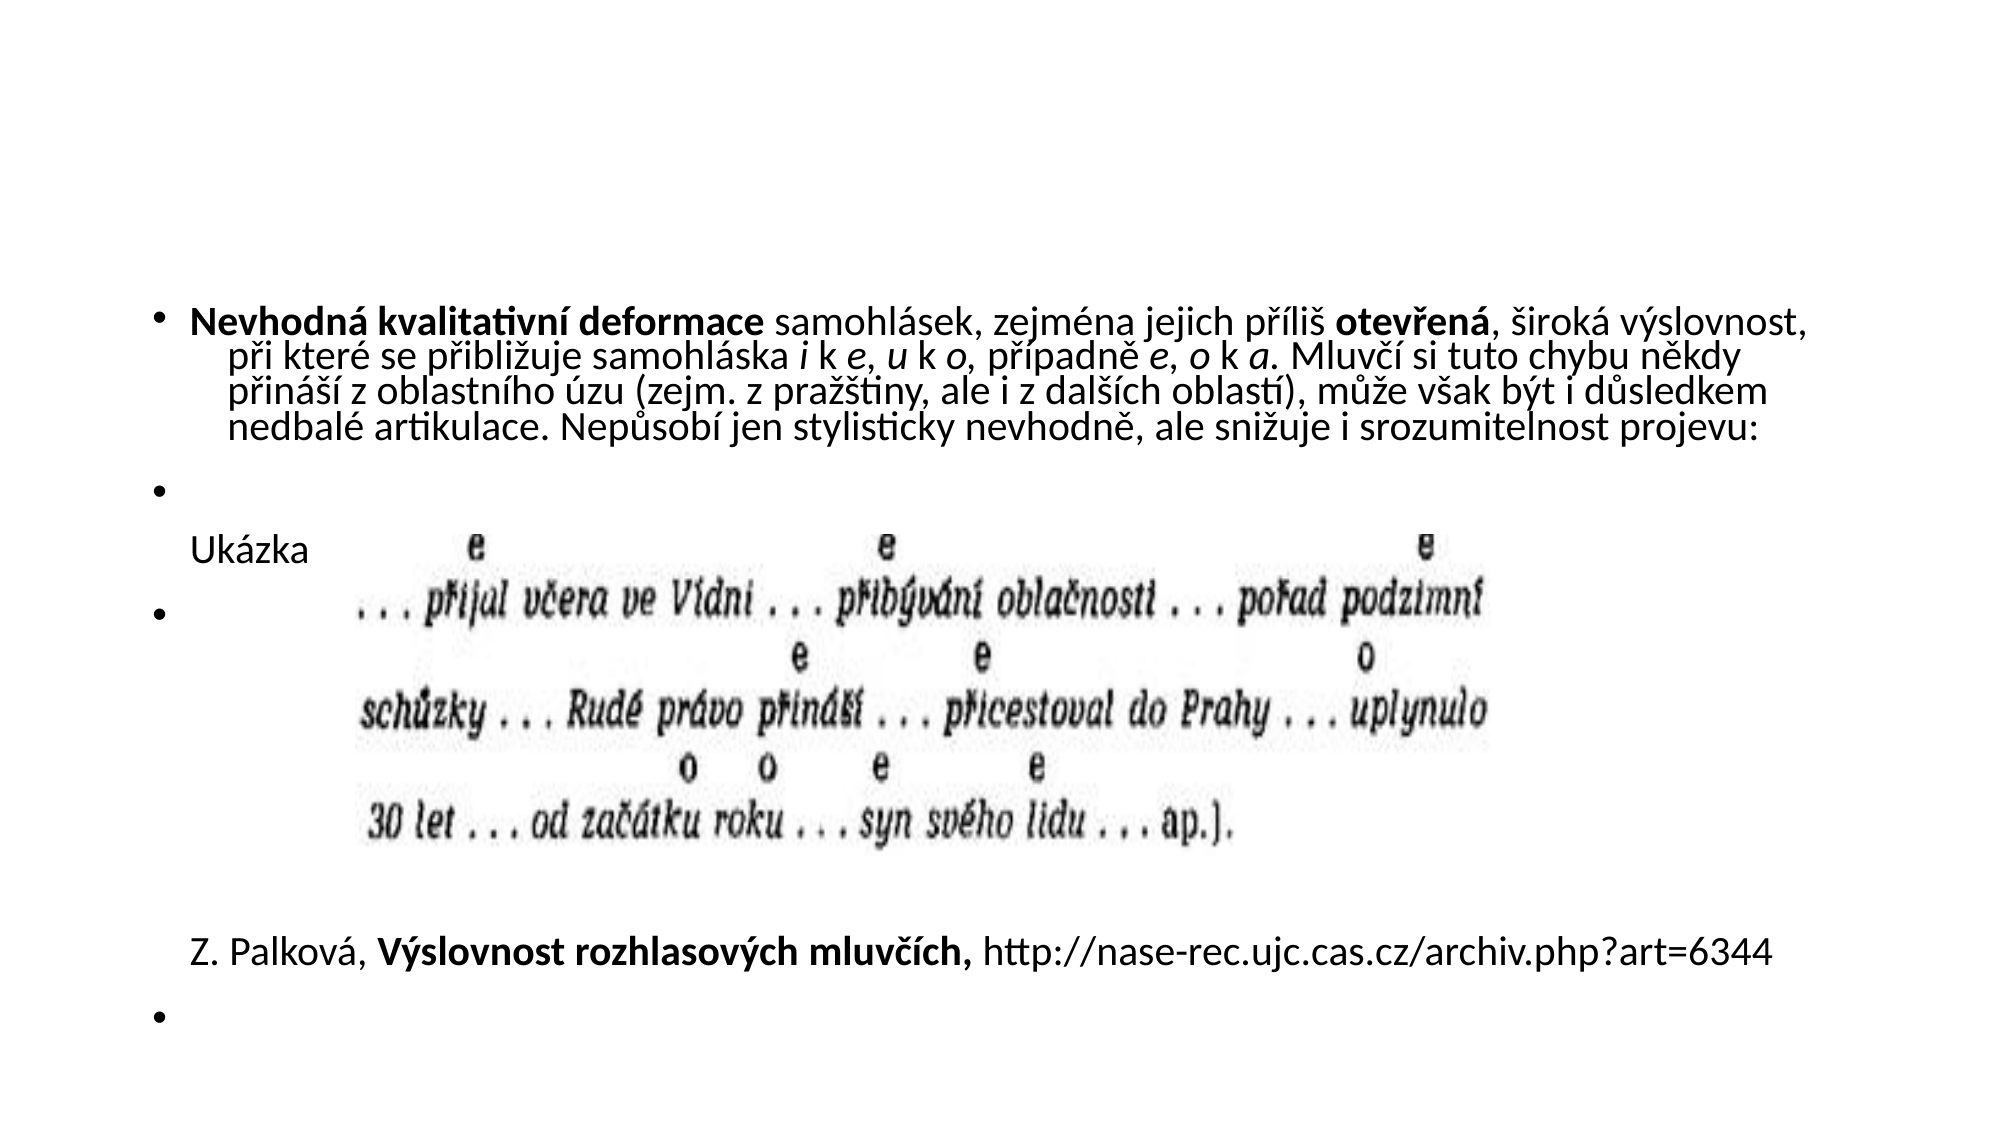

#
Nevhodná kvalitativní deformace samohlásek, zejména jejich příliš otevřená, široká výslovnost, při které se přibližuje samohláska i k e, u k o, případně e, o k a. Mluvčí si tuto chybu někdy přináší z oblastního úzu (zejm. z pražštiny, ale i z dalších oblastí), může však být i důsledkem nedbalé artikulace. Nepůsobí jen stylisticky nevhodně, ale snižuje i srozumitelnost projevu:
Ukázka
Z. Palková, Výslovnost rozhlasových mluvčích, http://nase-rec.ujc.cas.cz/archiv.php?art=6344